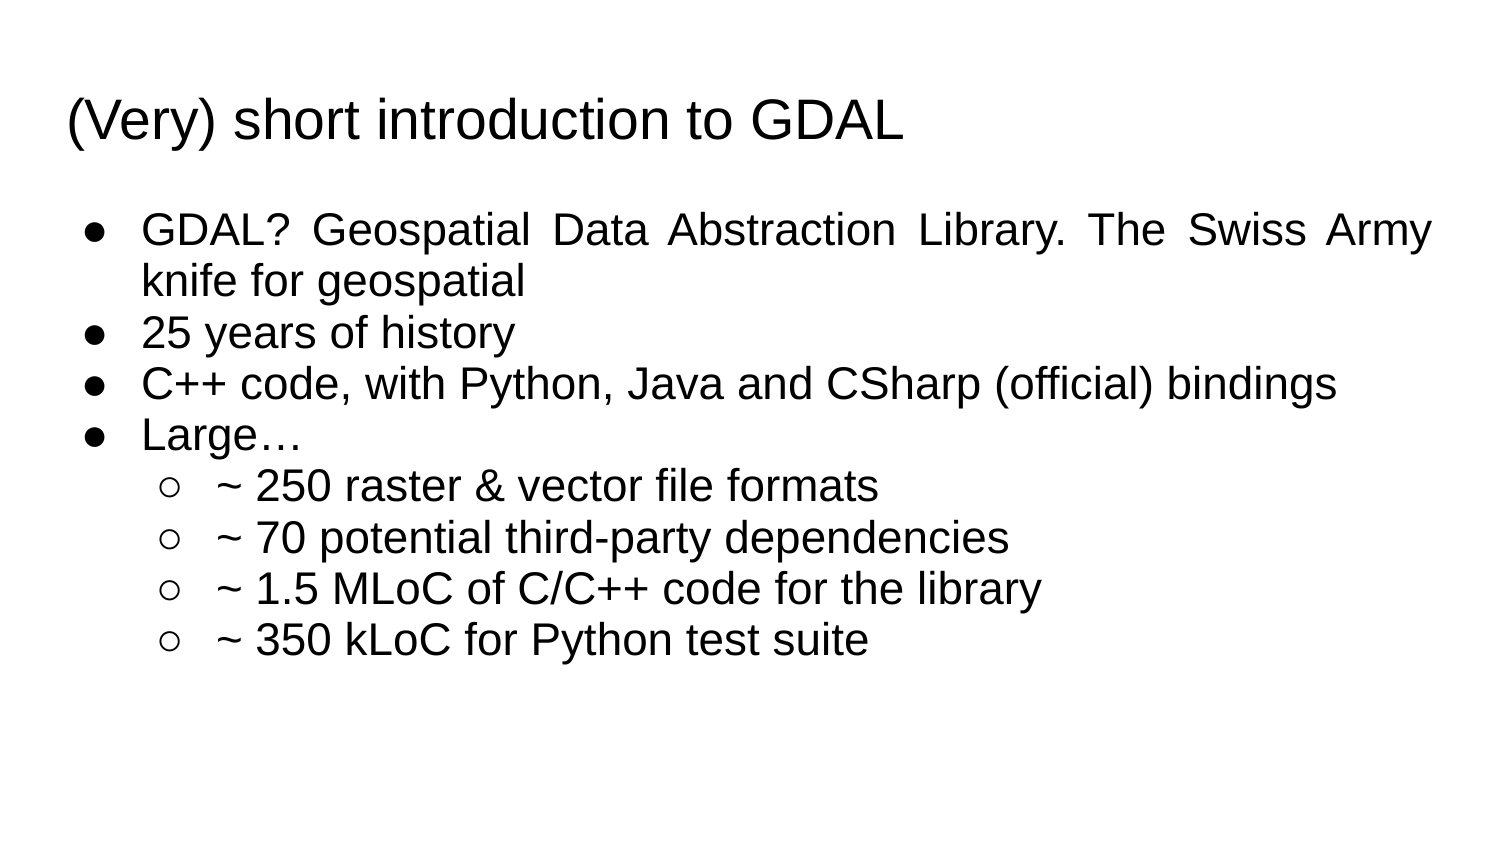

# (Very) short introduction to GDAL
GDAL? Geospatial Data Abstraction Library. The Swiss Army knife for geospatial
25 years of history
C++ code, with Python, Java and CSharp (official) bindings
Large…
~ 250 raster & vector file formats
~ 70 potential third-party dependencies
~ 1.5 MLoC of C/C++ code for the library
~ 350 kLoC for Python test suite